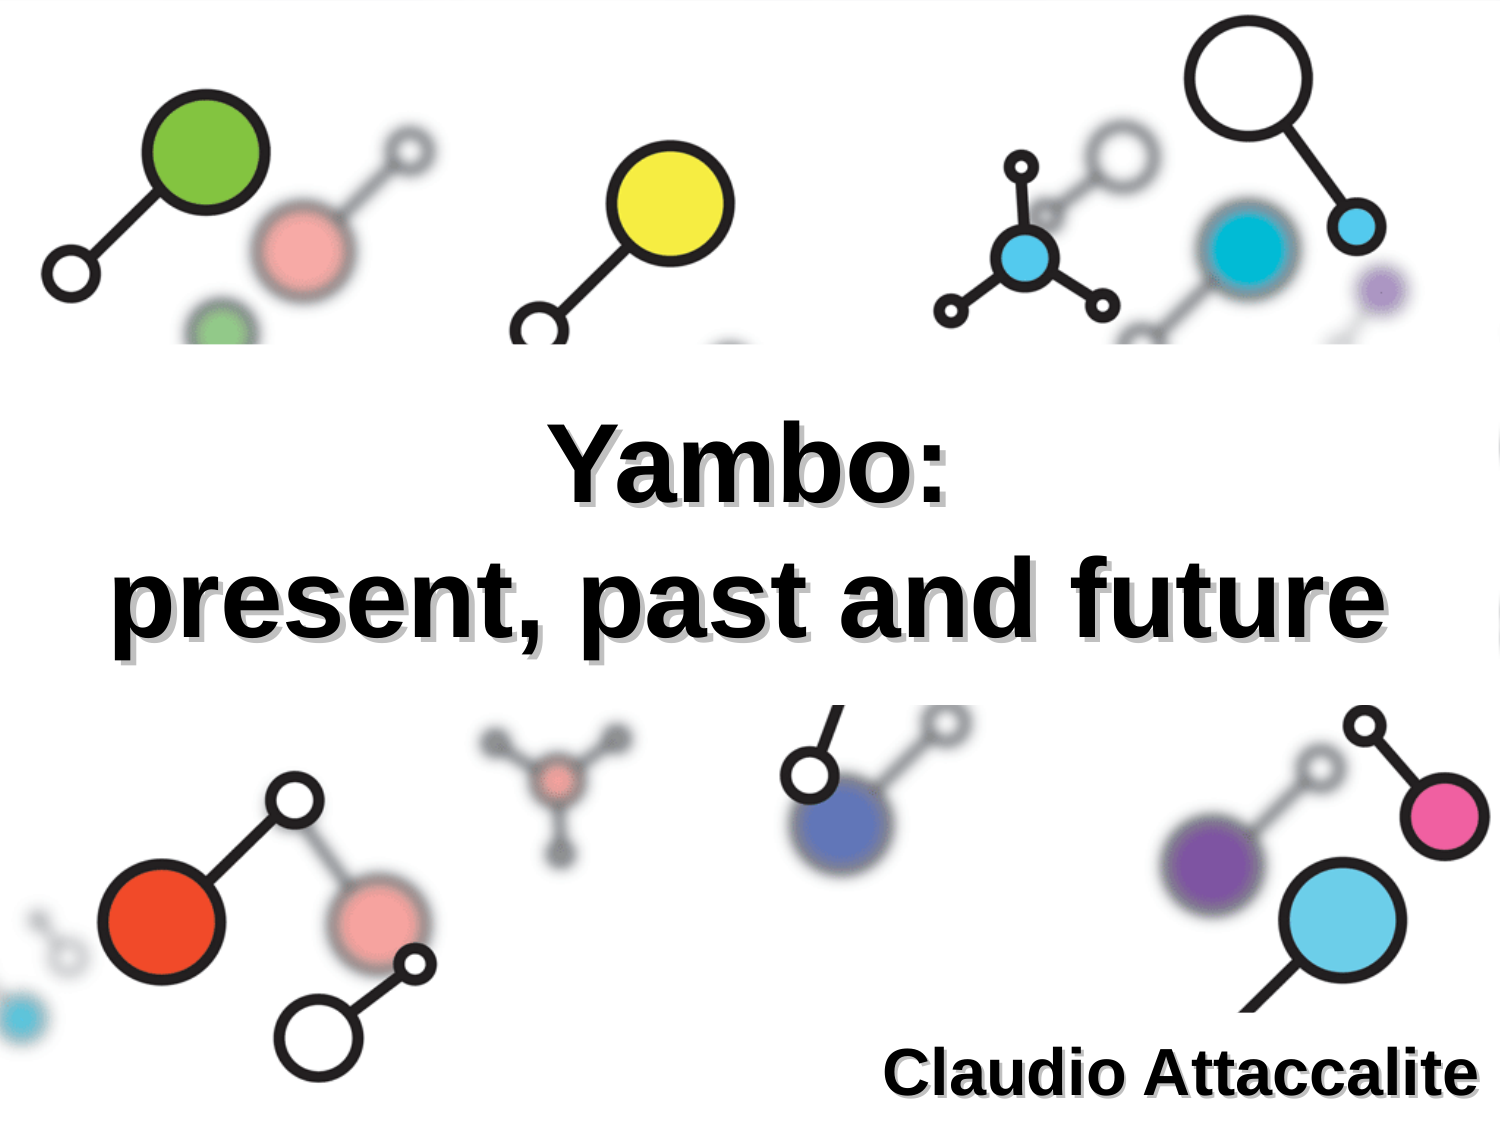

# Yambo: present, past and future
Claudio Attaccalite